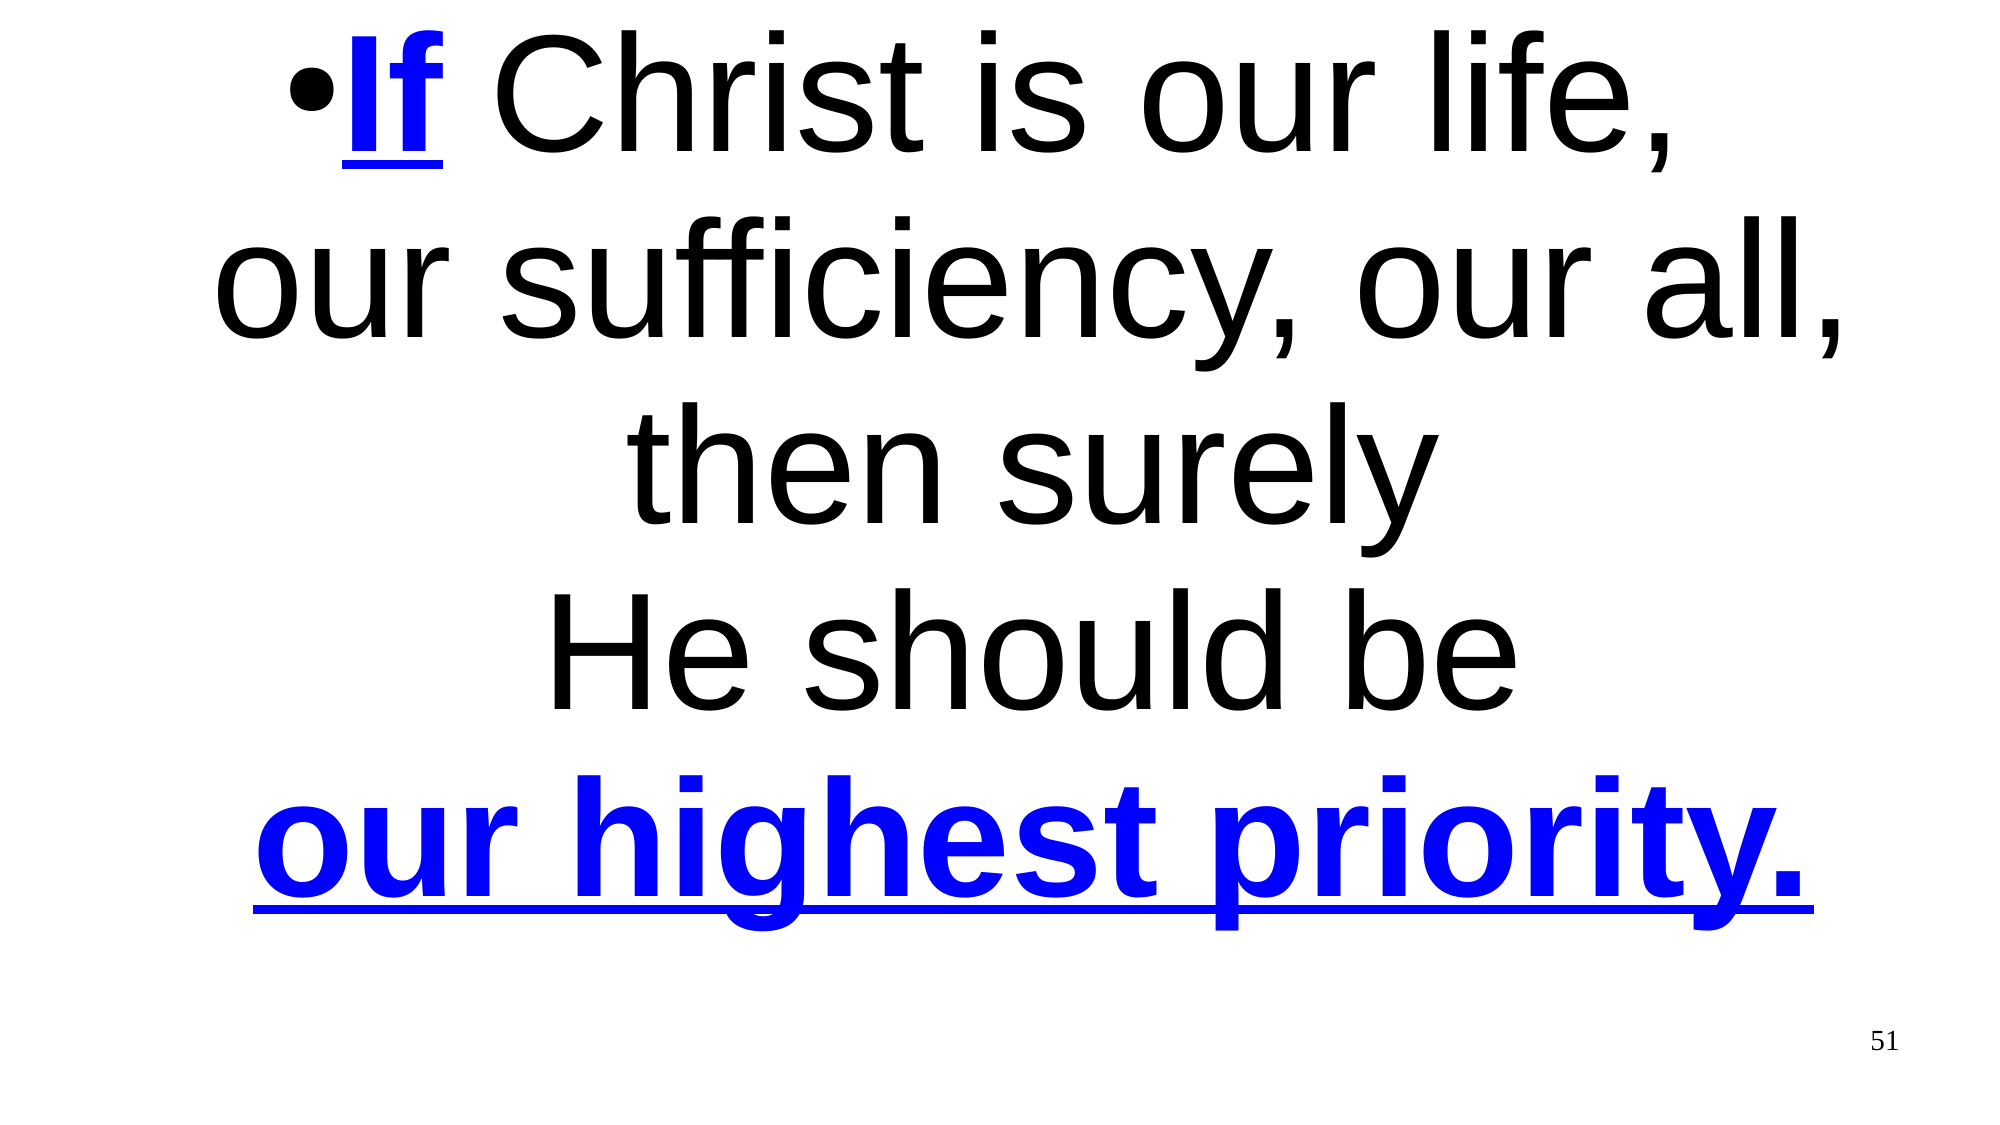

# If Christ is our life, our sufficiency, our all, then surely He should be our highest priority.
51